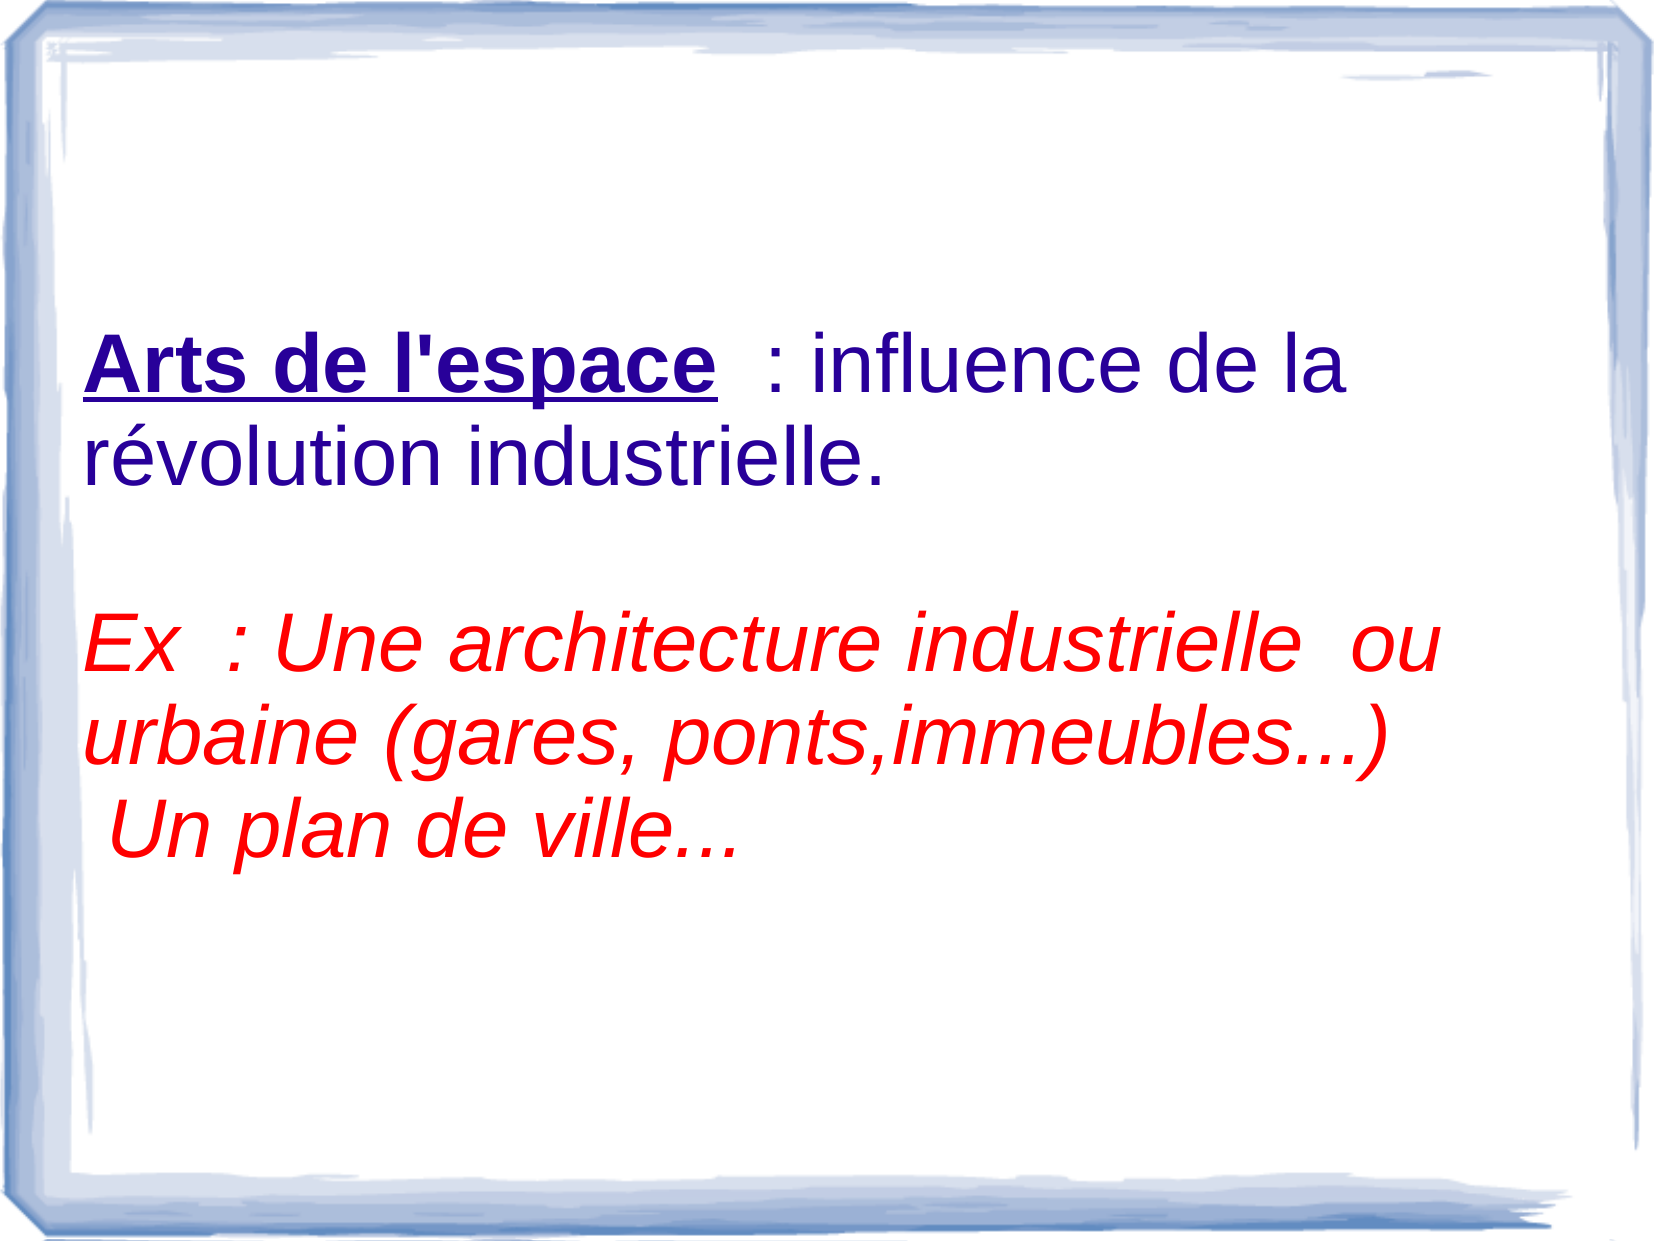

# Arts de l'espace  : influence de la révolution industrielle.
Ex  : Une architecture industrielle ou urbaine (gares, ponts,immeubles...)
 Un plan de ville...